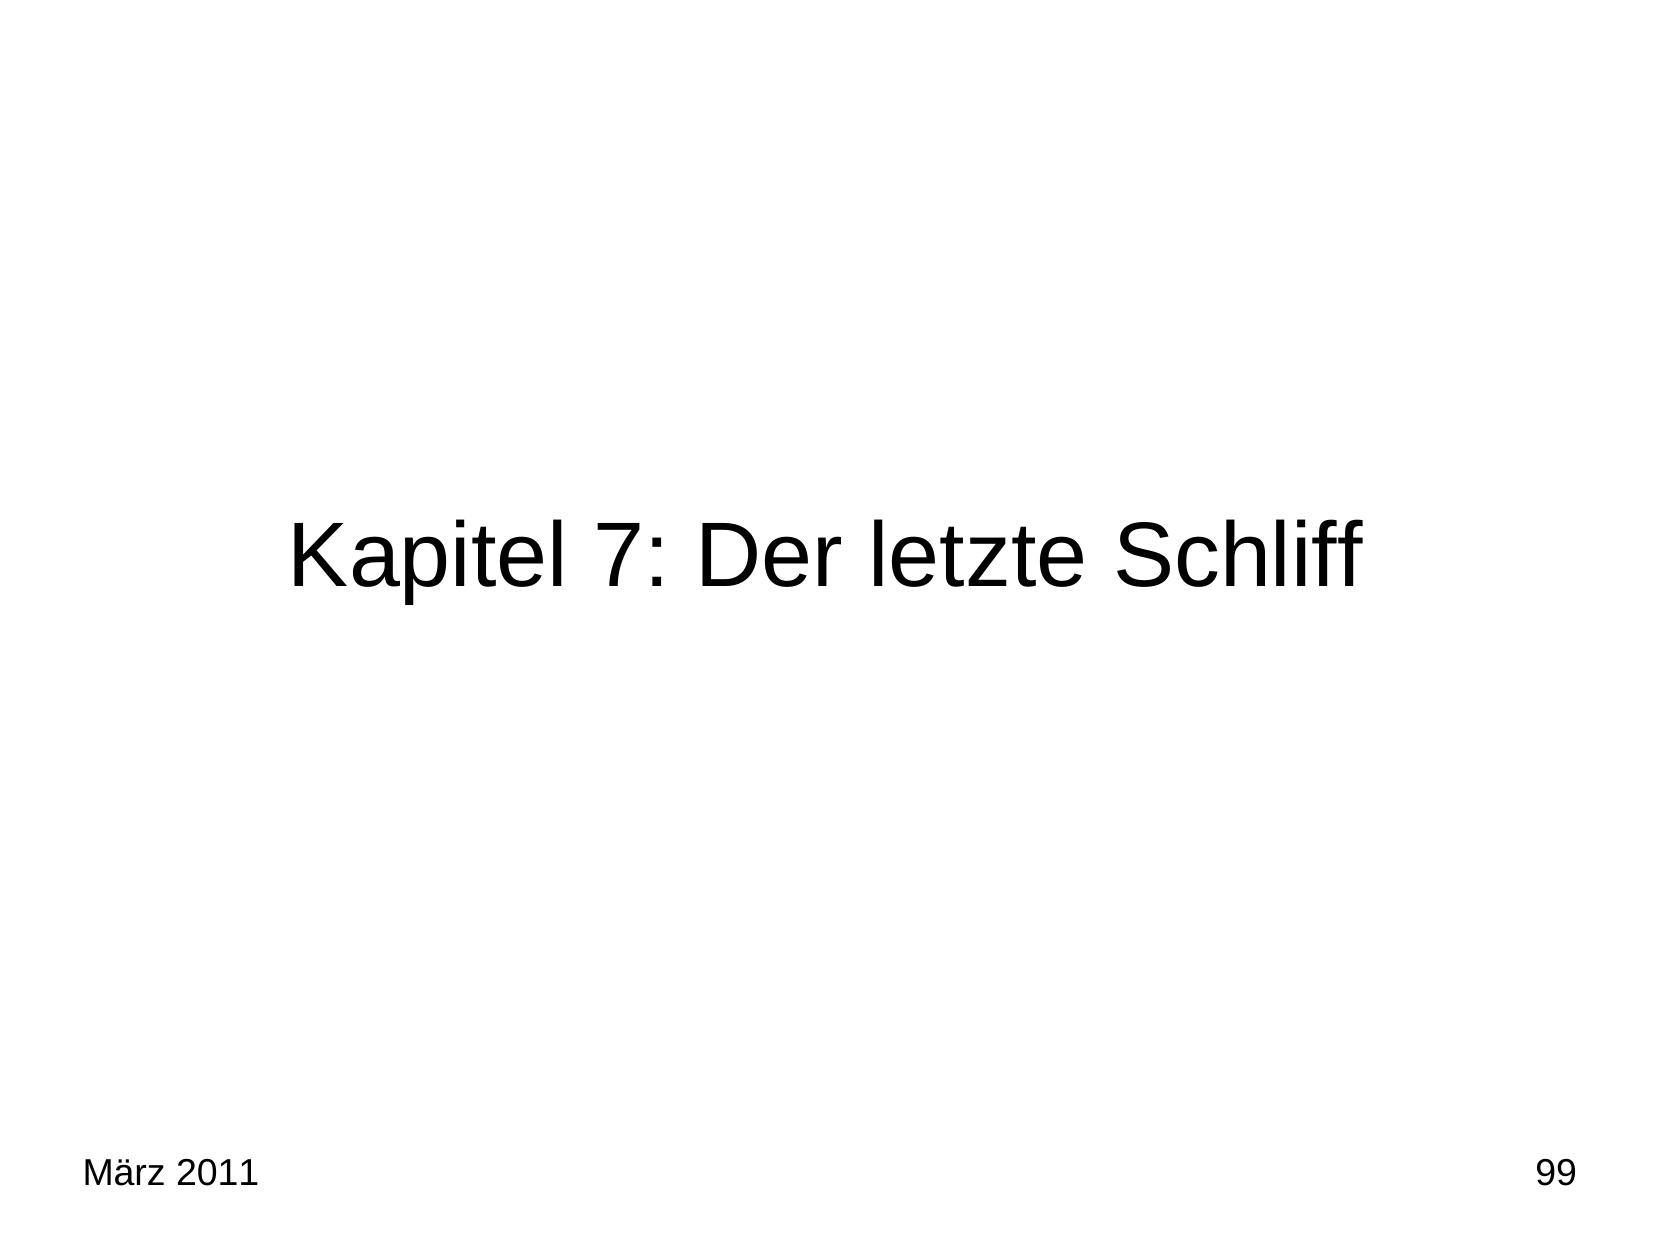

# Kapitel 7: Der letzte Schliff
März 2011
99